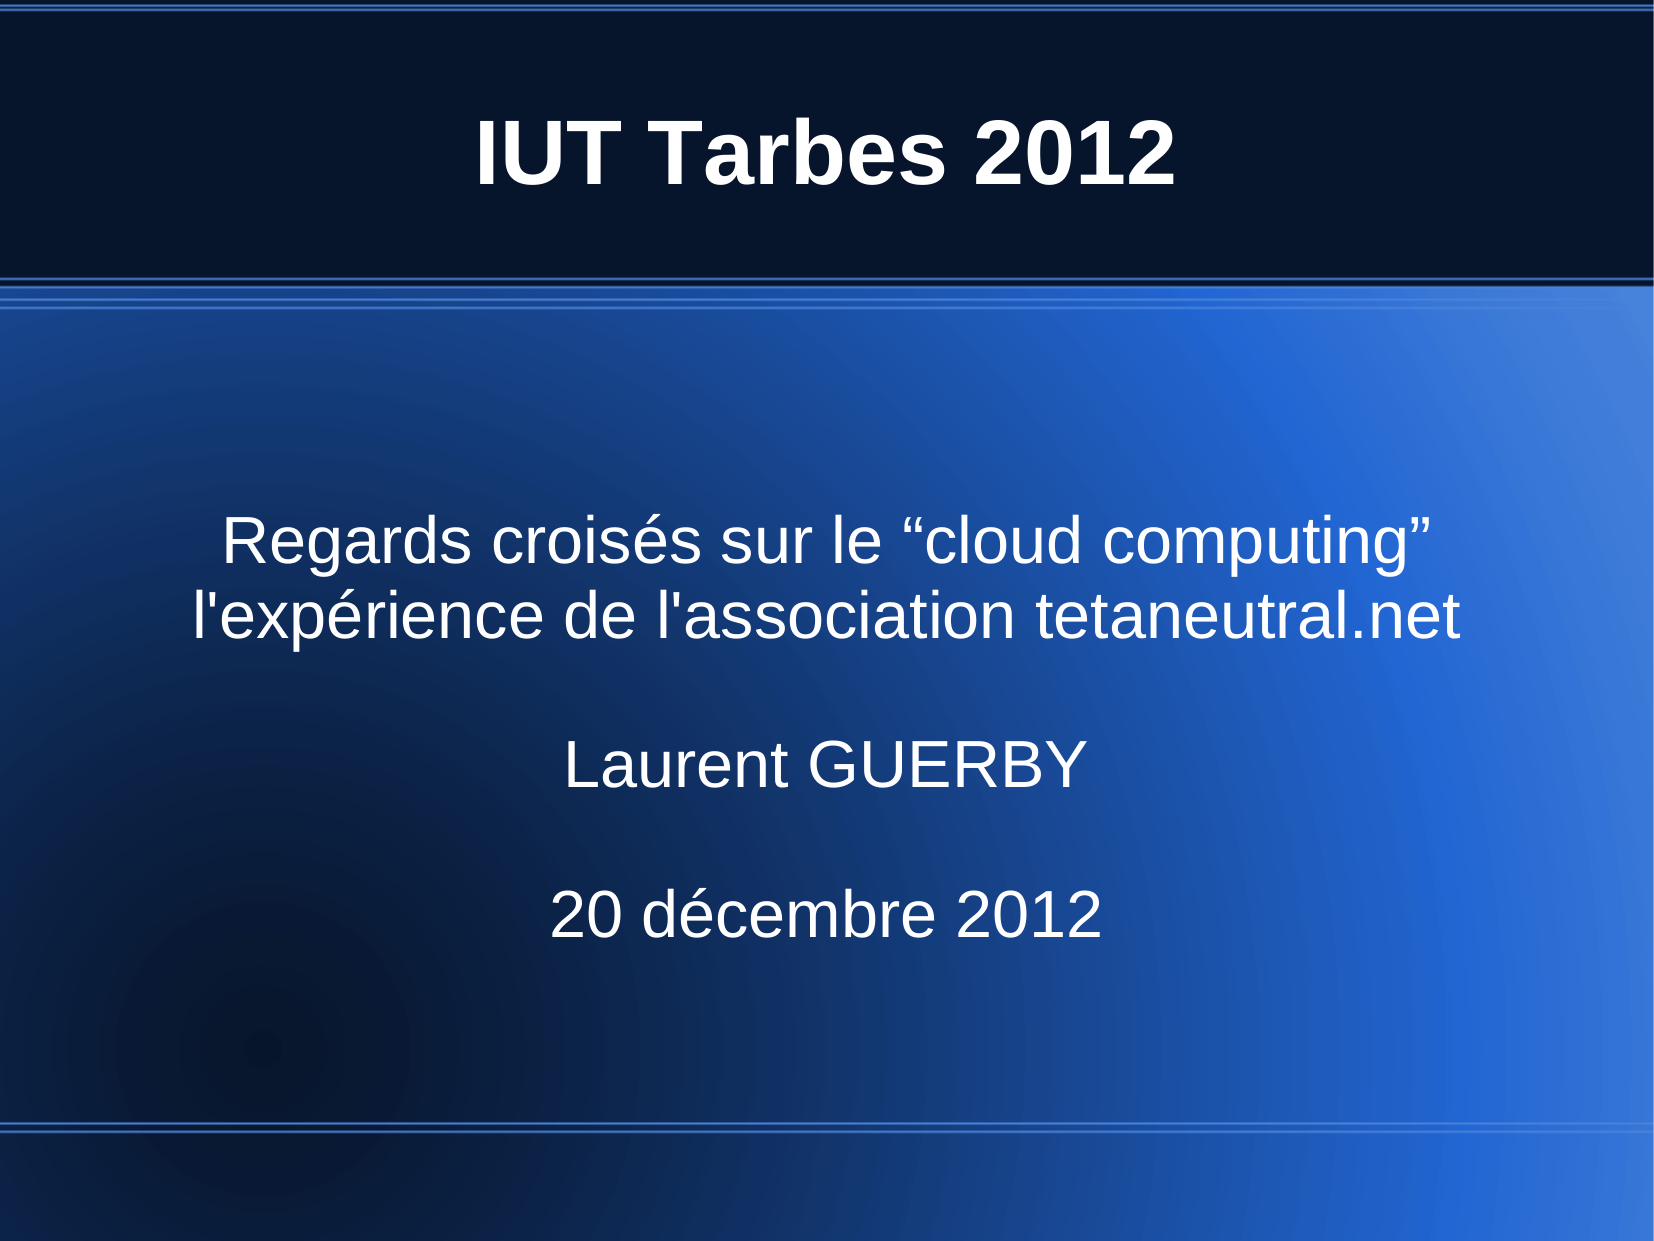

# IUT Tarbes 2012
Regards croisés sur le “cloud computing” l'expérience de l'association tetaneutral.net
Laurent GUERBY
20 décembre 2012